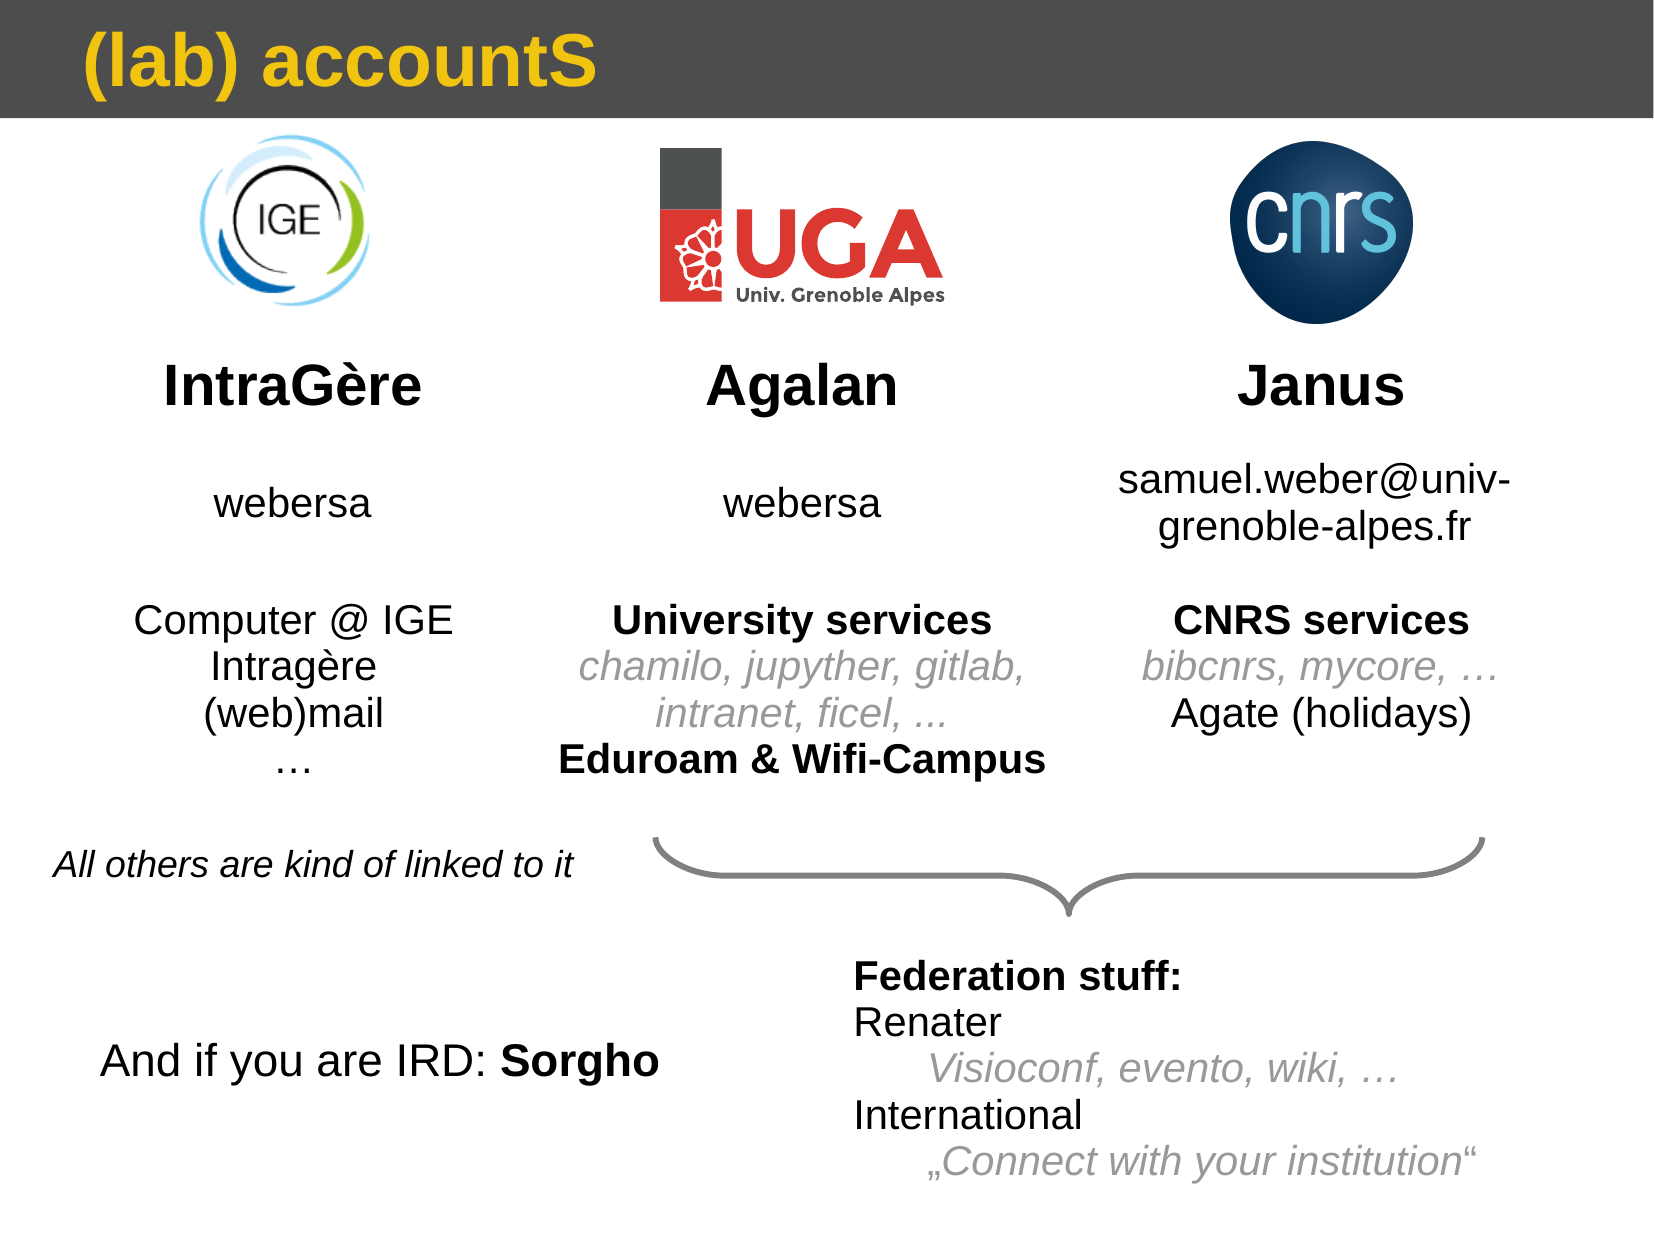

# (lab) accountS
IntraGère
webersa
Computer @ IGE
Intragère
(web)mail
…
All others are kind of linked to it
Janus
samuel.weber@univ-grenoble-alpes.fr
CNRS services
bibcnrs, mycore, …
Agate (holidays)
Agalan
webersa
University services
chamilo, jupyther, gitlab, intranet, ficel, ...
Eduroam & Wifi-Campus
Federation stuff:
Renater
	Visioconf, evento, wiki, …
International
	„Connect with your institution“
And if you are IRD: Sorgho